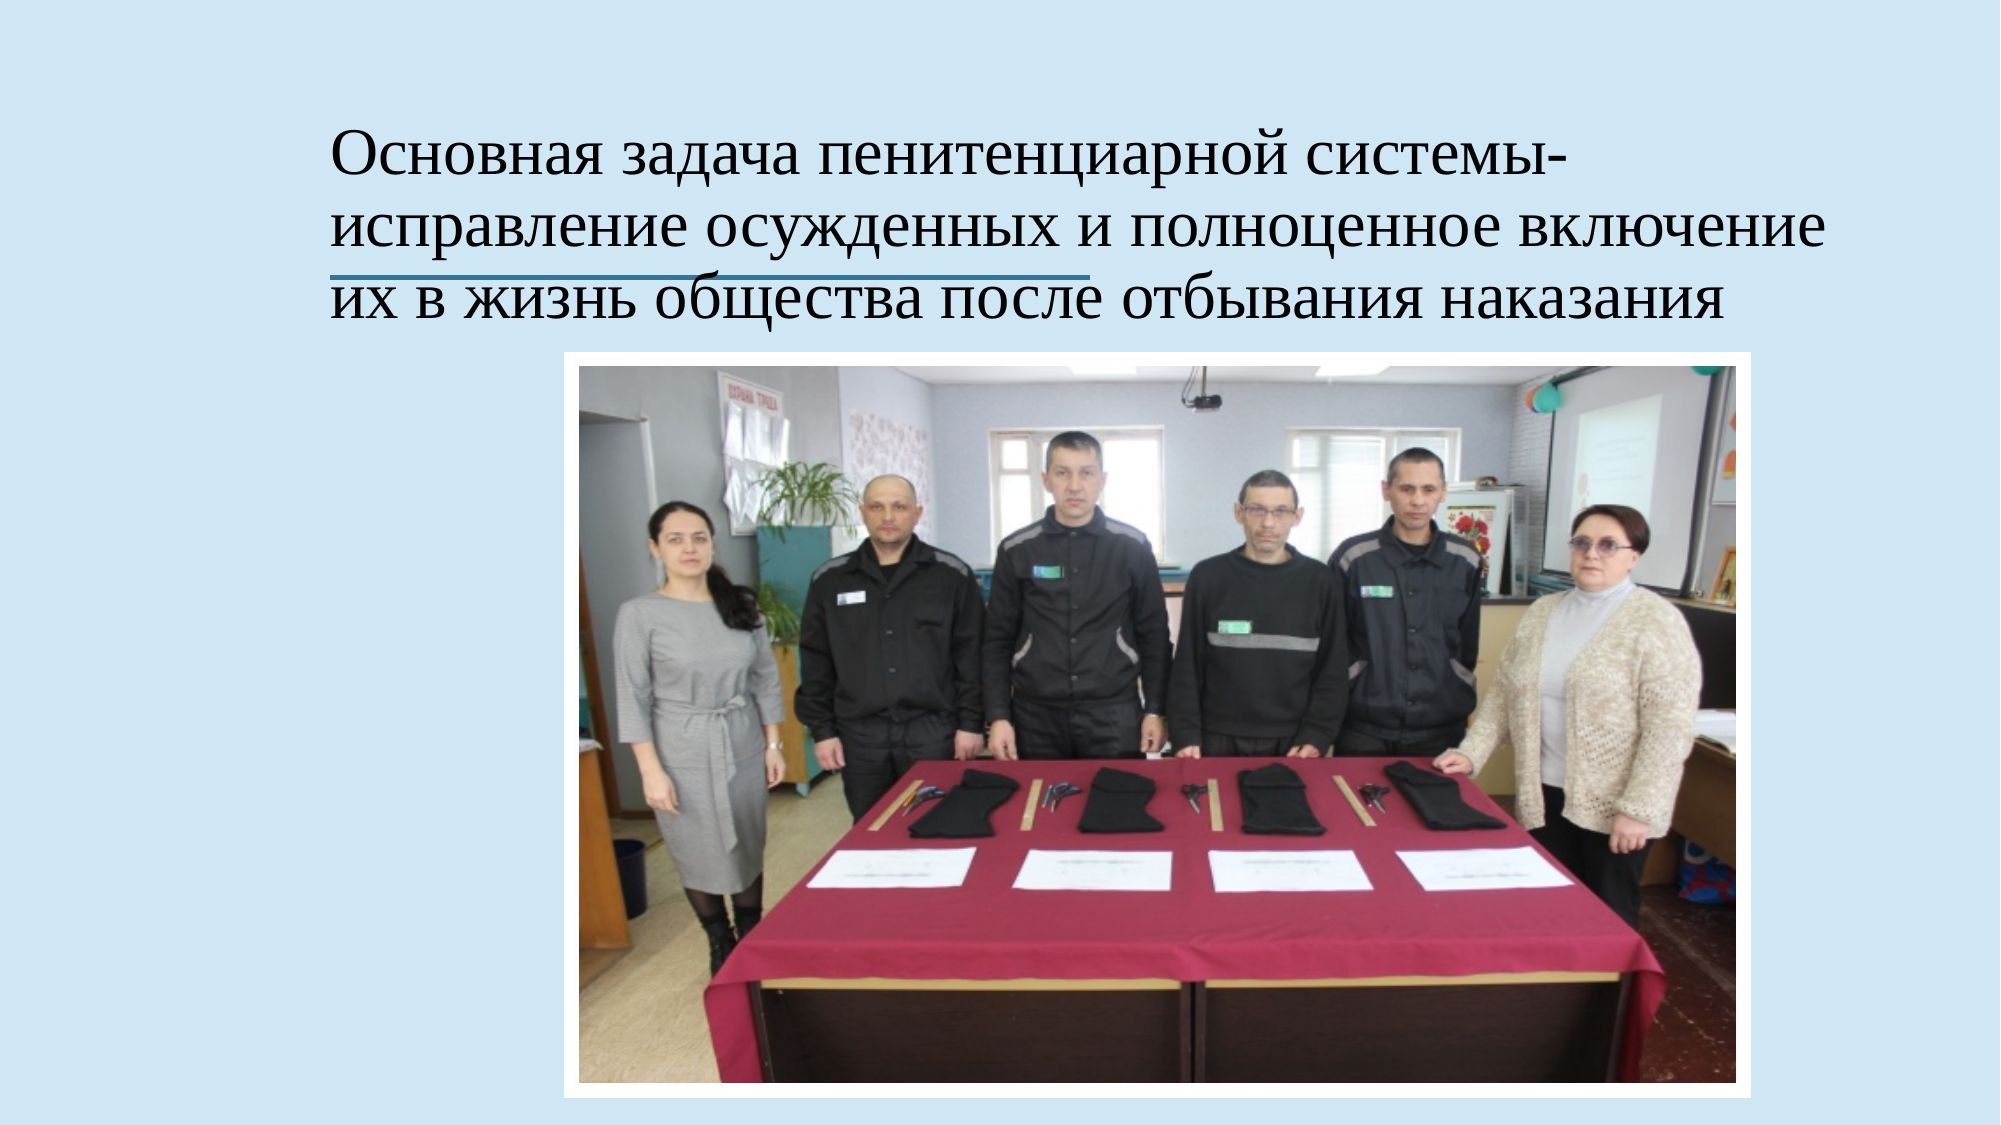

# Основная задача пенитенциарной системы- исправление осужденных и полноценное включение их в жизнь общества после отбывания наказания